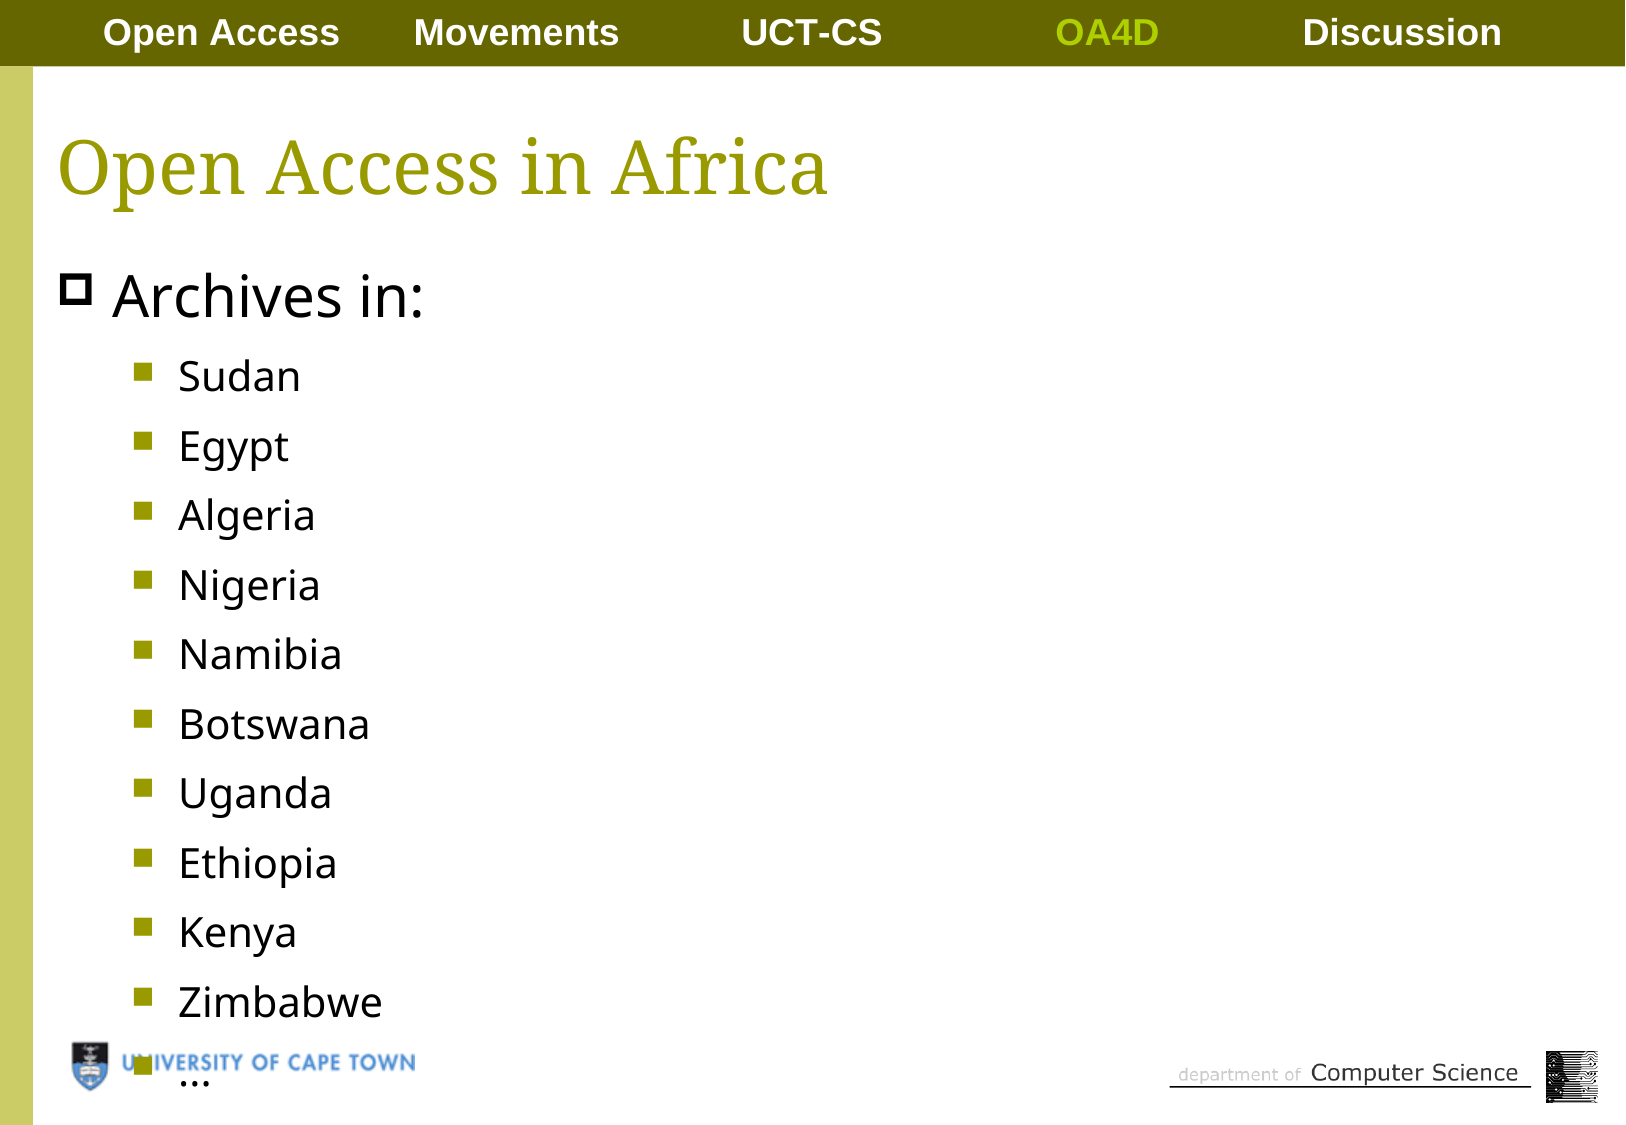

Open Access	Movements	UCT-CS	OA4D	Discussion
# Open Access in Africa
Archives in:
Sudan
Egypt
Algeria
Nigeria
Namibia
Botswana
Uganda
Ethiopia
Kenya
Zimbabwe
...